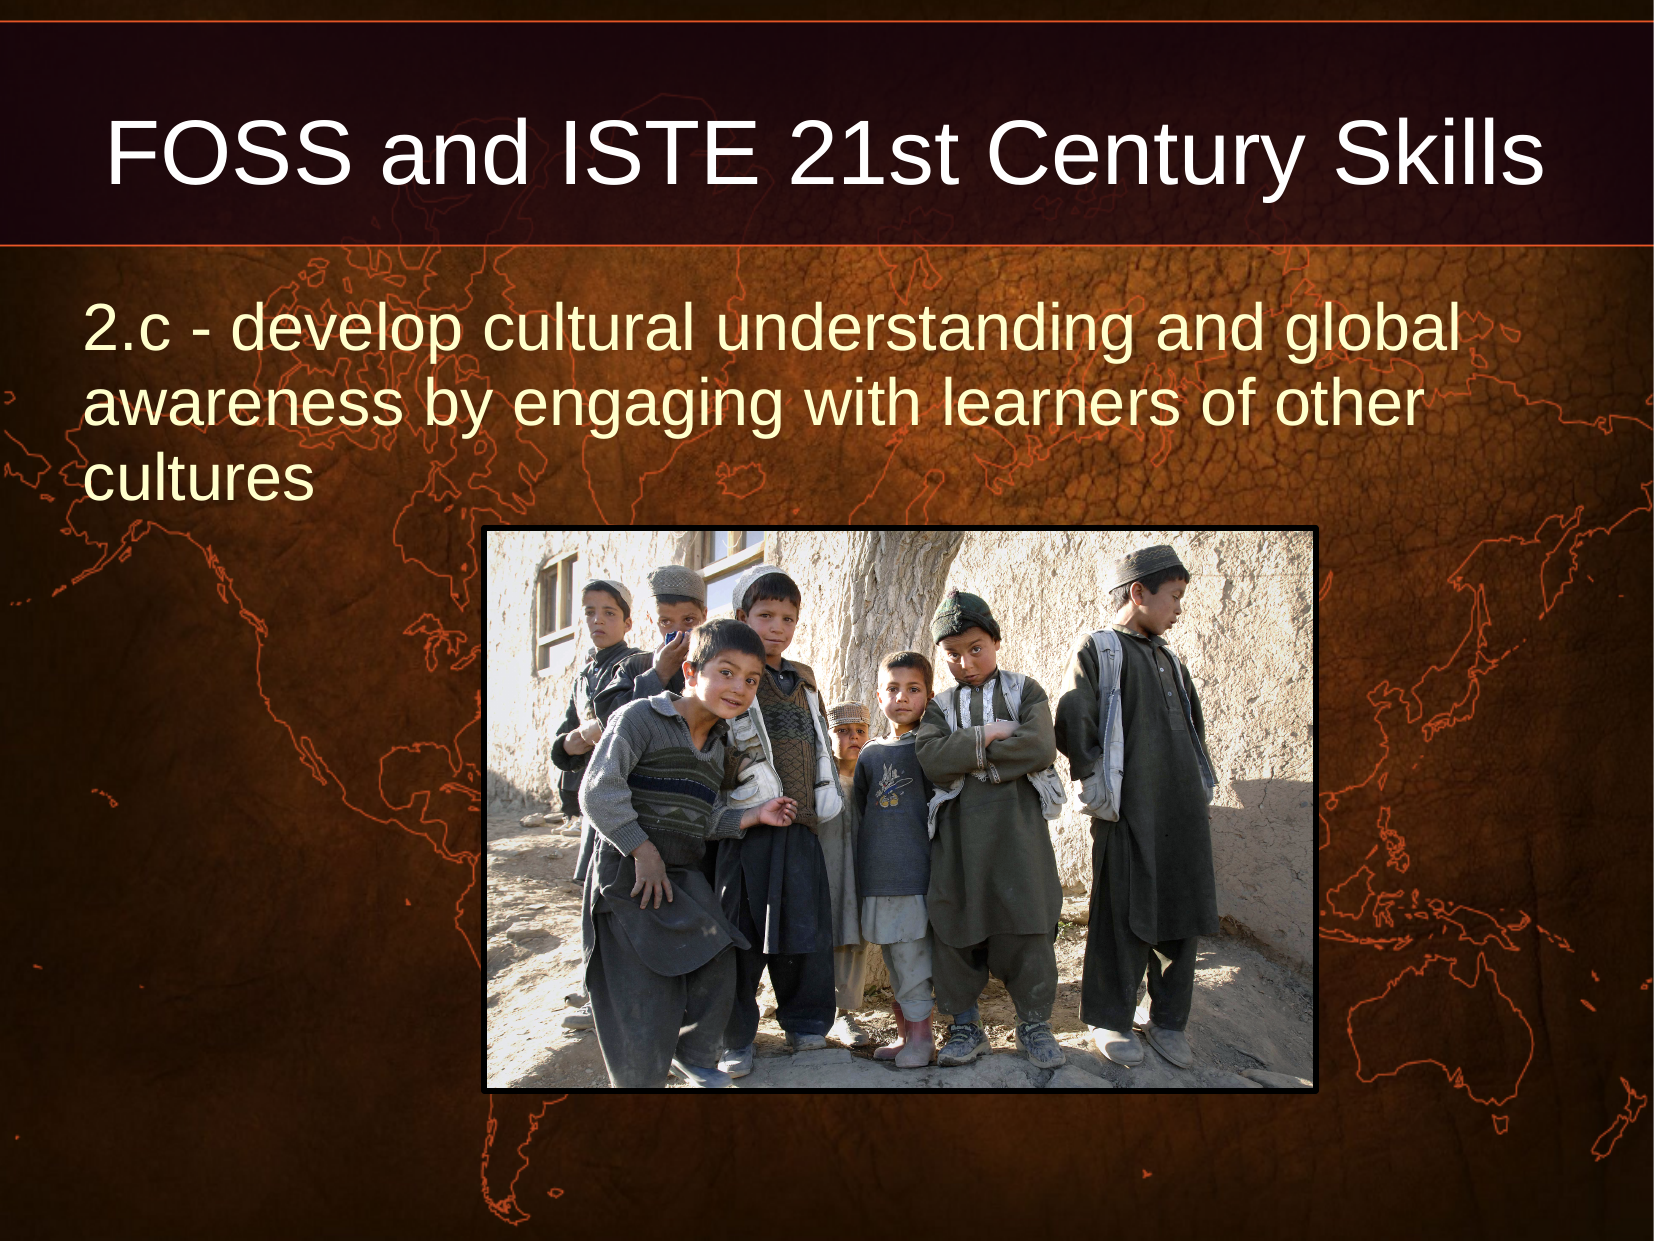

# FOSS and ISTE 21st Century Skills
2.c - develop cultural understanding and global awareness by engaging with learners of other cultures